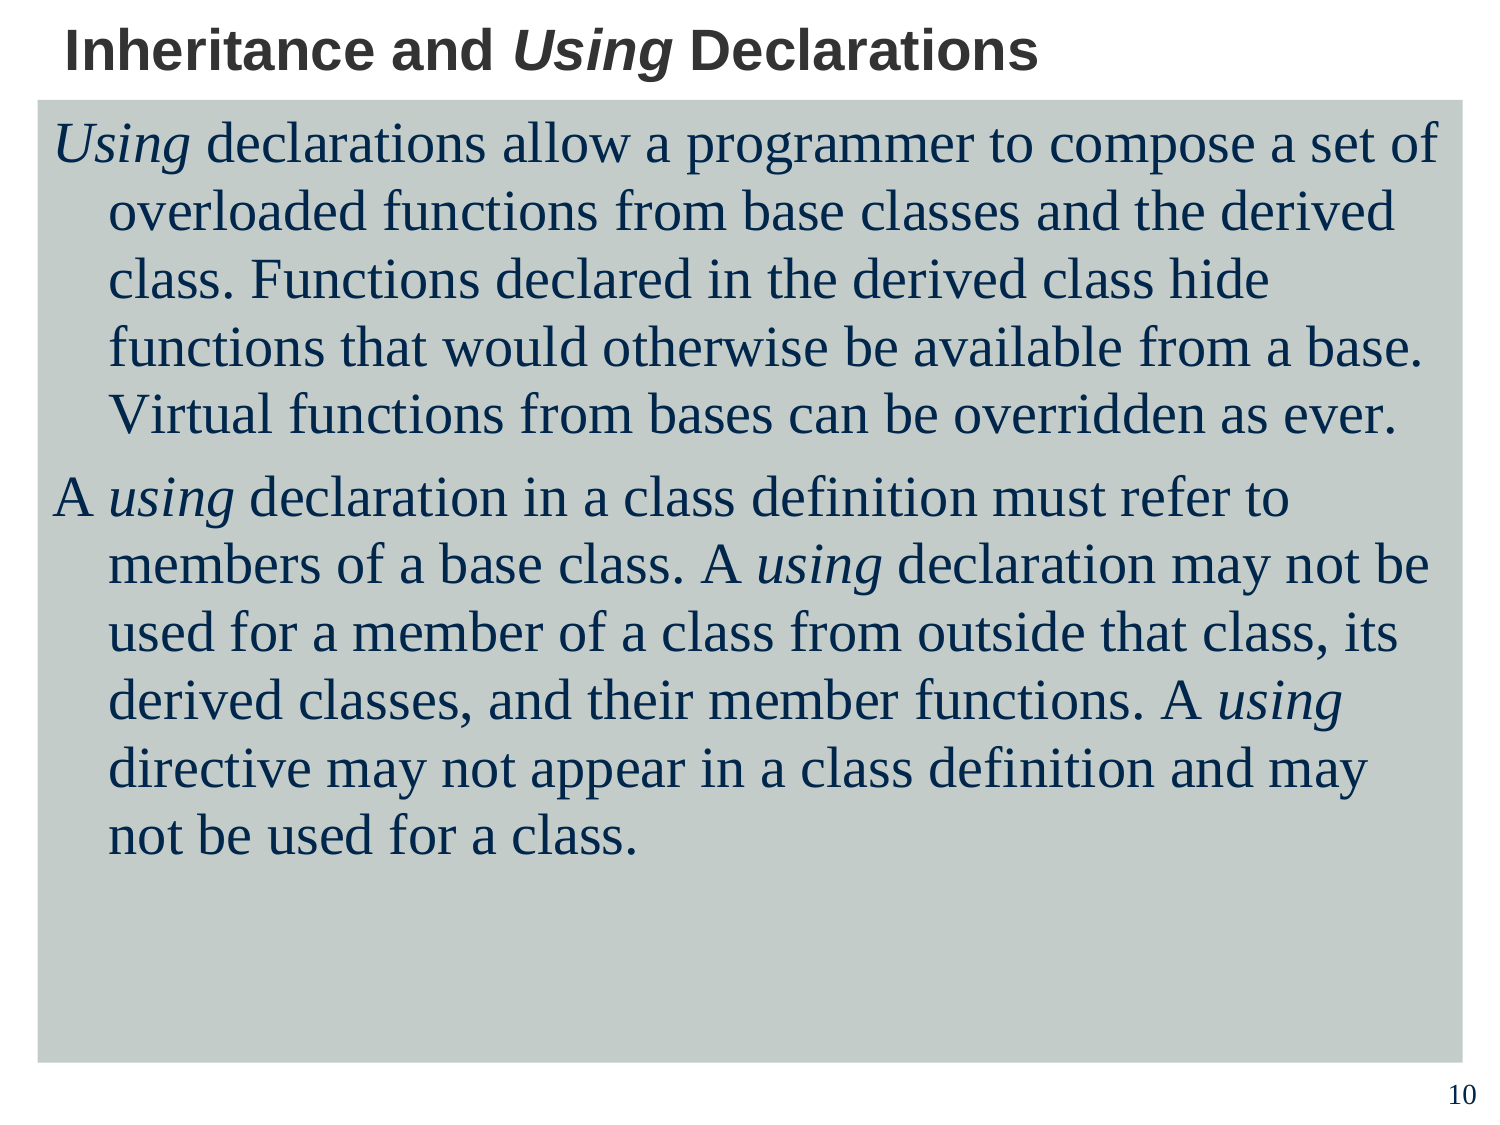

# Inheritance and Using Declarations
Using declarations allow a programmer to compose a set of overloaded functions from base classes and the derived class. Functions declared in the derived class hide functions that would otherwise be available from a base. Virtual functions from bases can be overridden as ever.
A using declaration in a class definition must refer to members of a base class. A using declaration may not be used for a member of a class from outside that class, its derived classes, and their member functions. A using directive may not appear in a class definition and may not be used for a class.